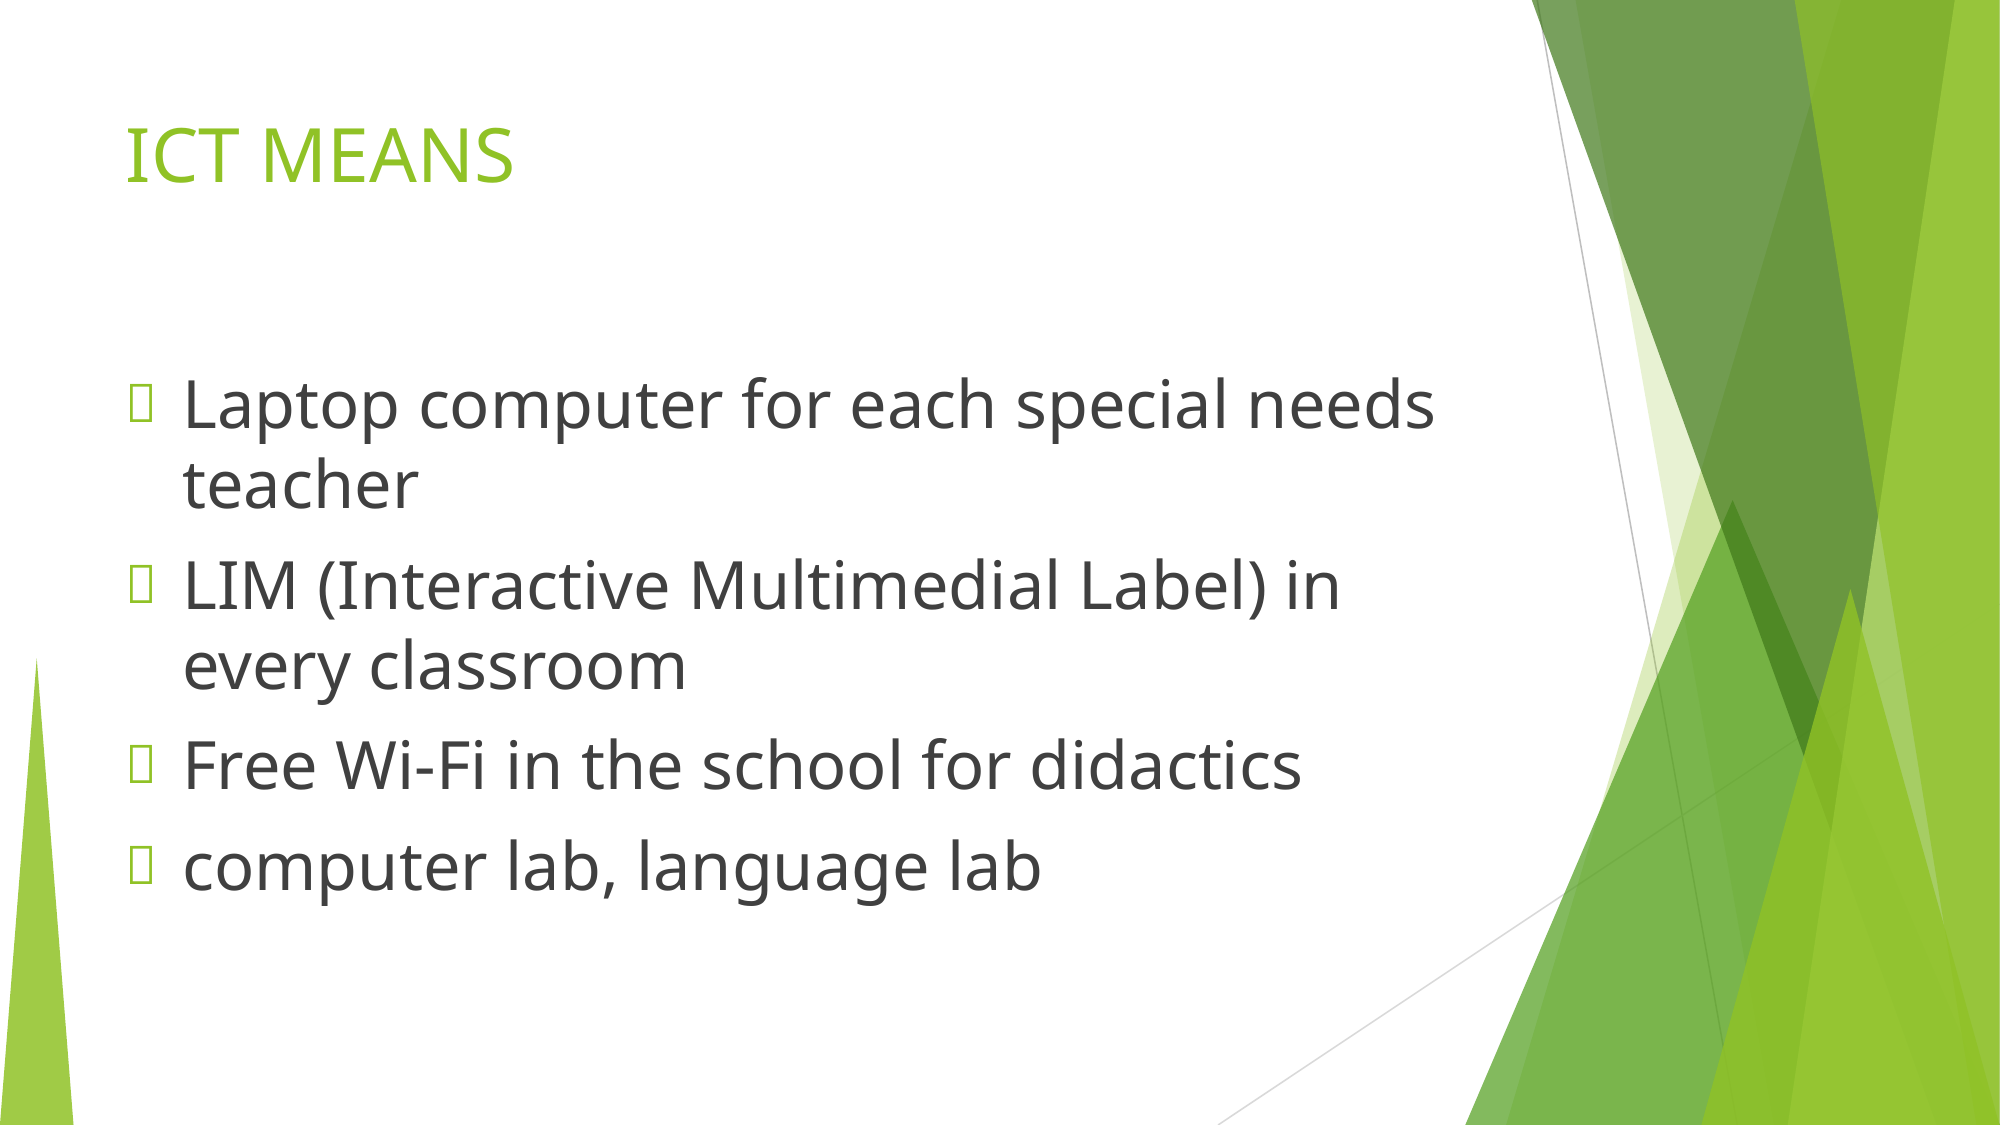

# ICT MEANS
Laptop computer for each special needs teacher
LIM (Interactive Multimedial Label) in every classroom
Free Wi-Fi in the school for didactics
computer lab, language lab